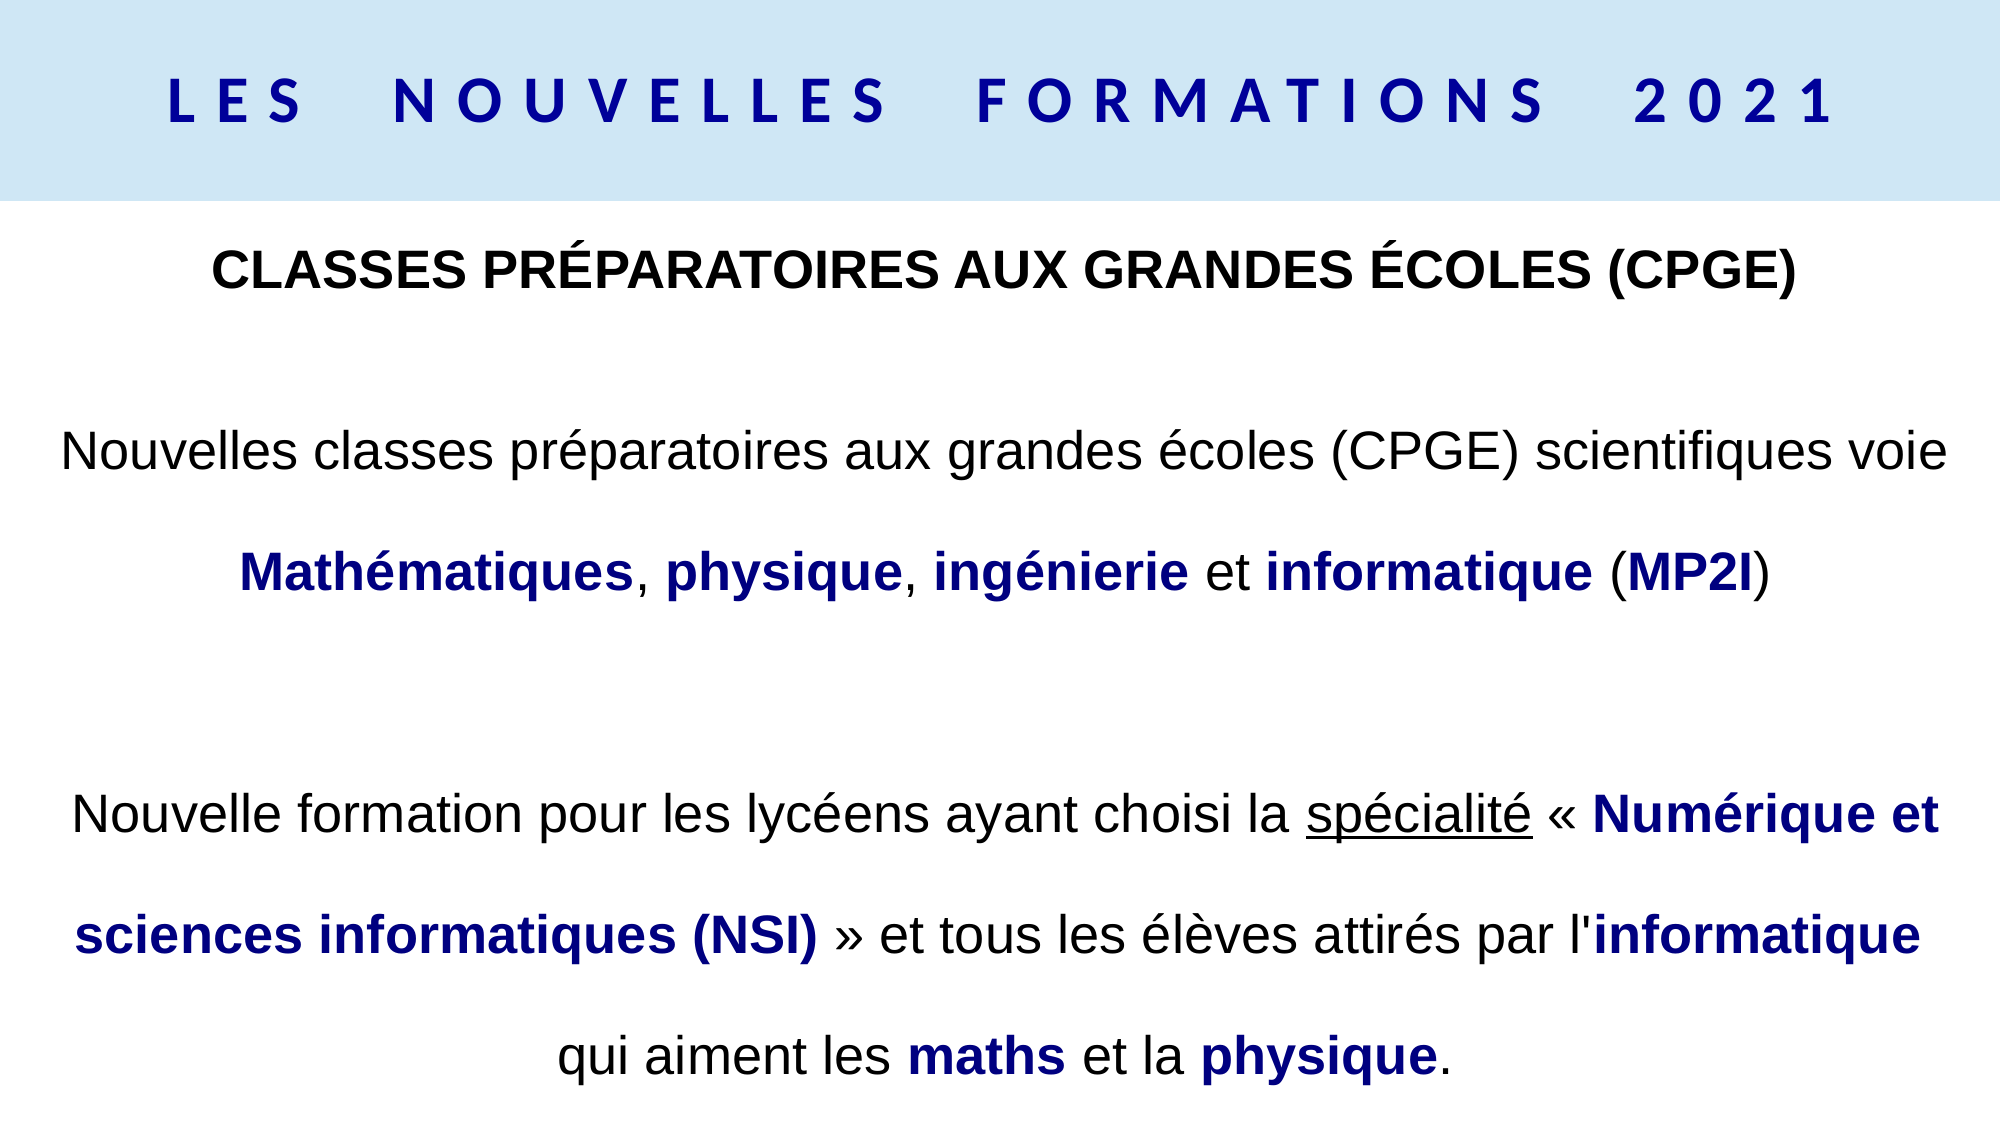

# LES NOUVELLES FORMATIONS 2021
CLASSES PRÉPARATOIRES AUX GRANDES ÉCOLES (CPGE)
Nouvelles classes préparatoires aux grandes écoles (CPGE) scientifiques voie Mathématiques, physique, ingénierie et informatique (MP2I)
Nouvelle formation pour les lycéens ayant choisi la spécialité « Numérique et sciences informatiques (NSI) » et tous les élèves attirés par l'informatique
qui aiment les maths et la physique.